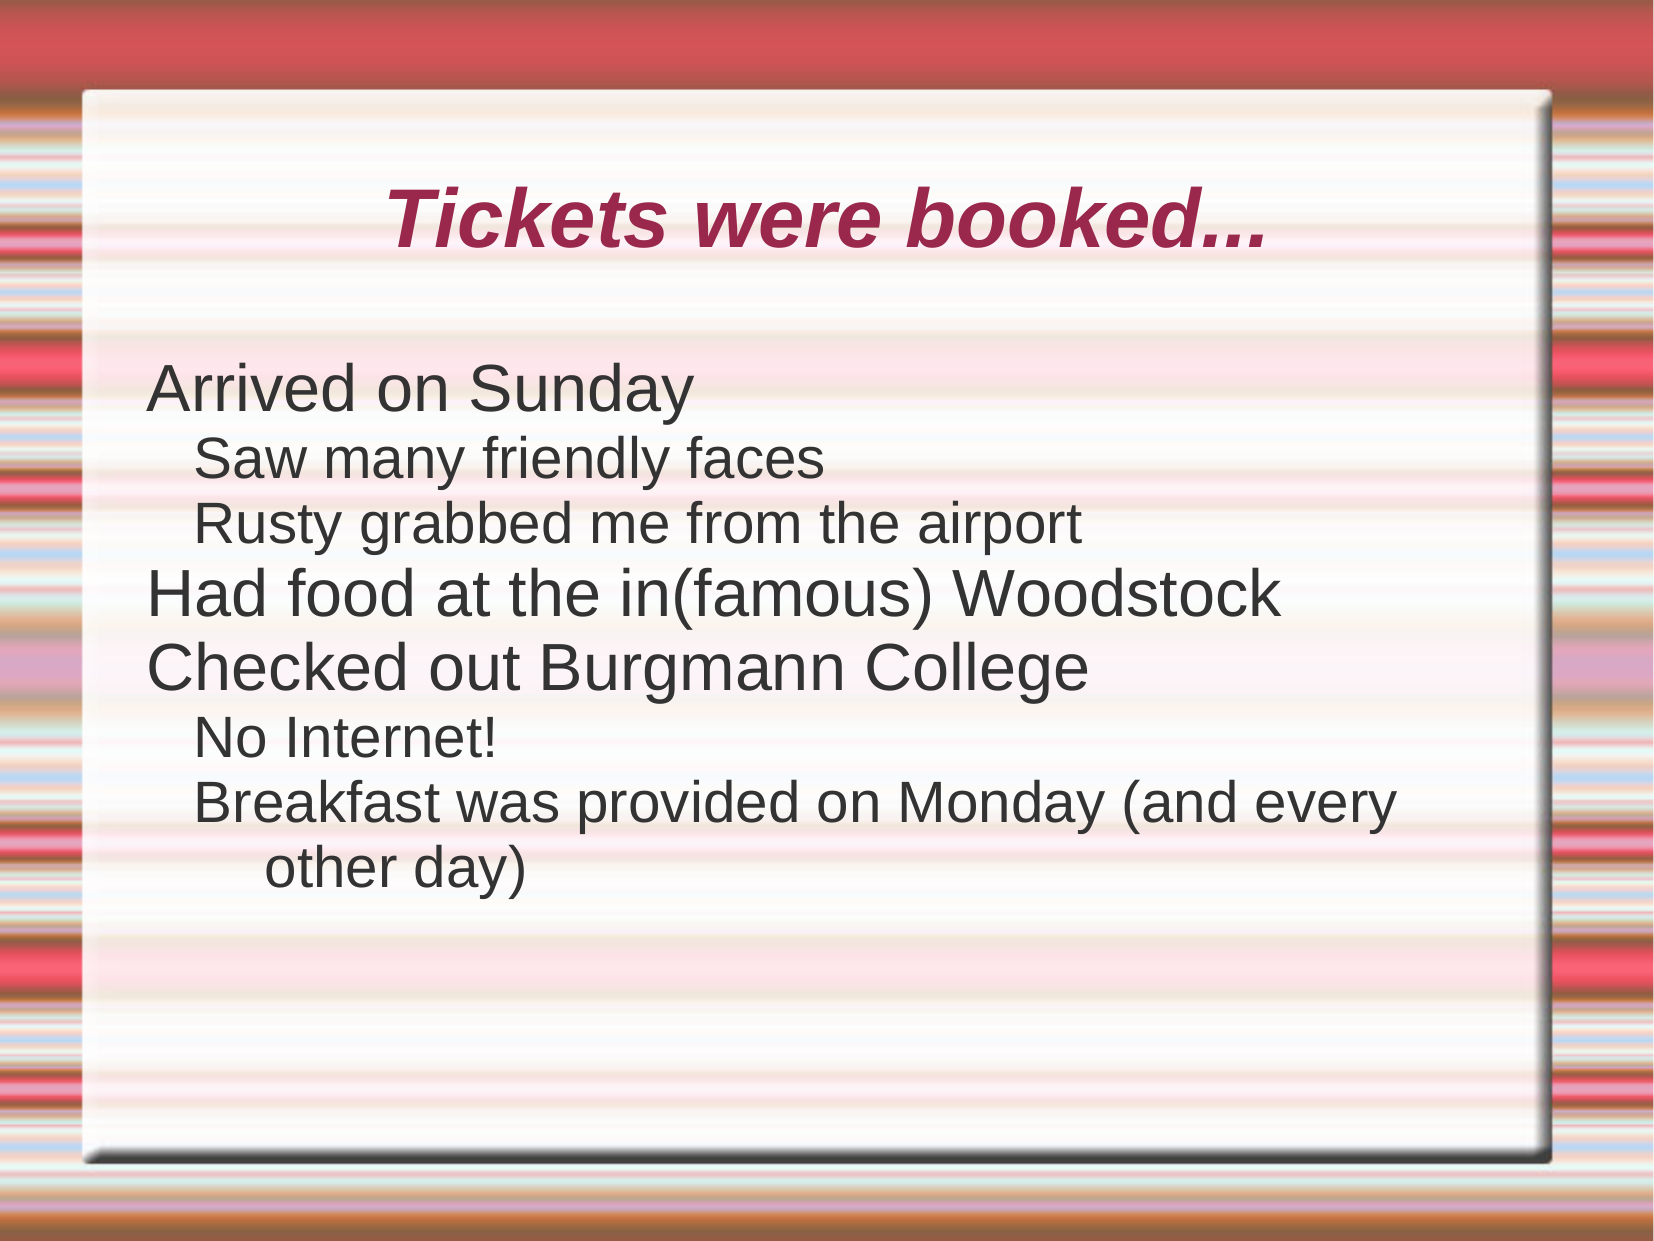

# Tickets were booked...
Arrived on Sunday
Saw many friendly faces
Rusty grabbed me from the airport
Had food at the in(famous) Woodstock
Checked out Burgmann College
No Internet!
Breakfast was provided on Monday (and every other day)